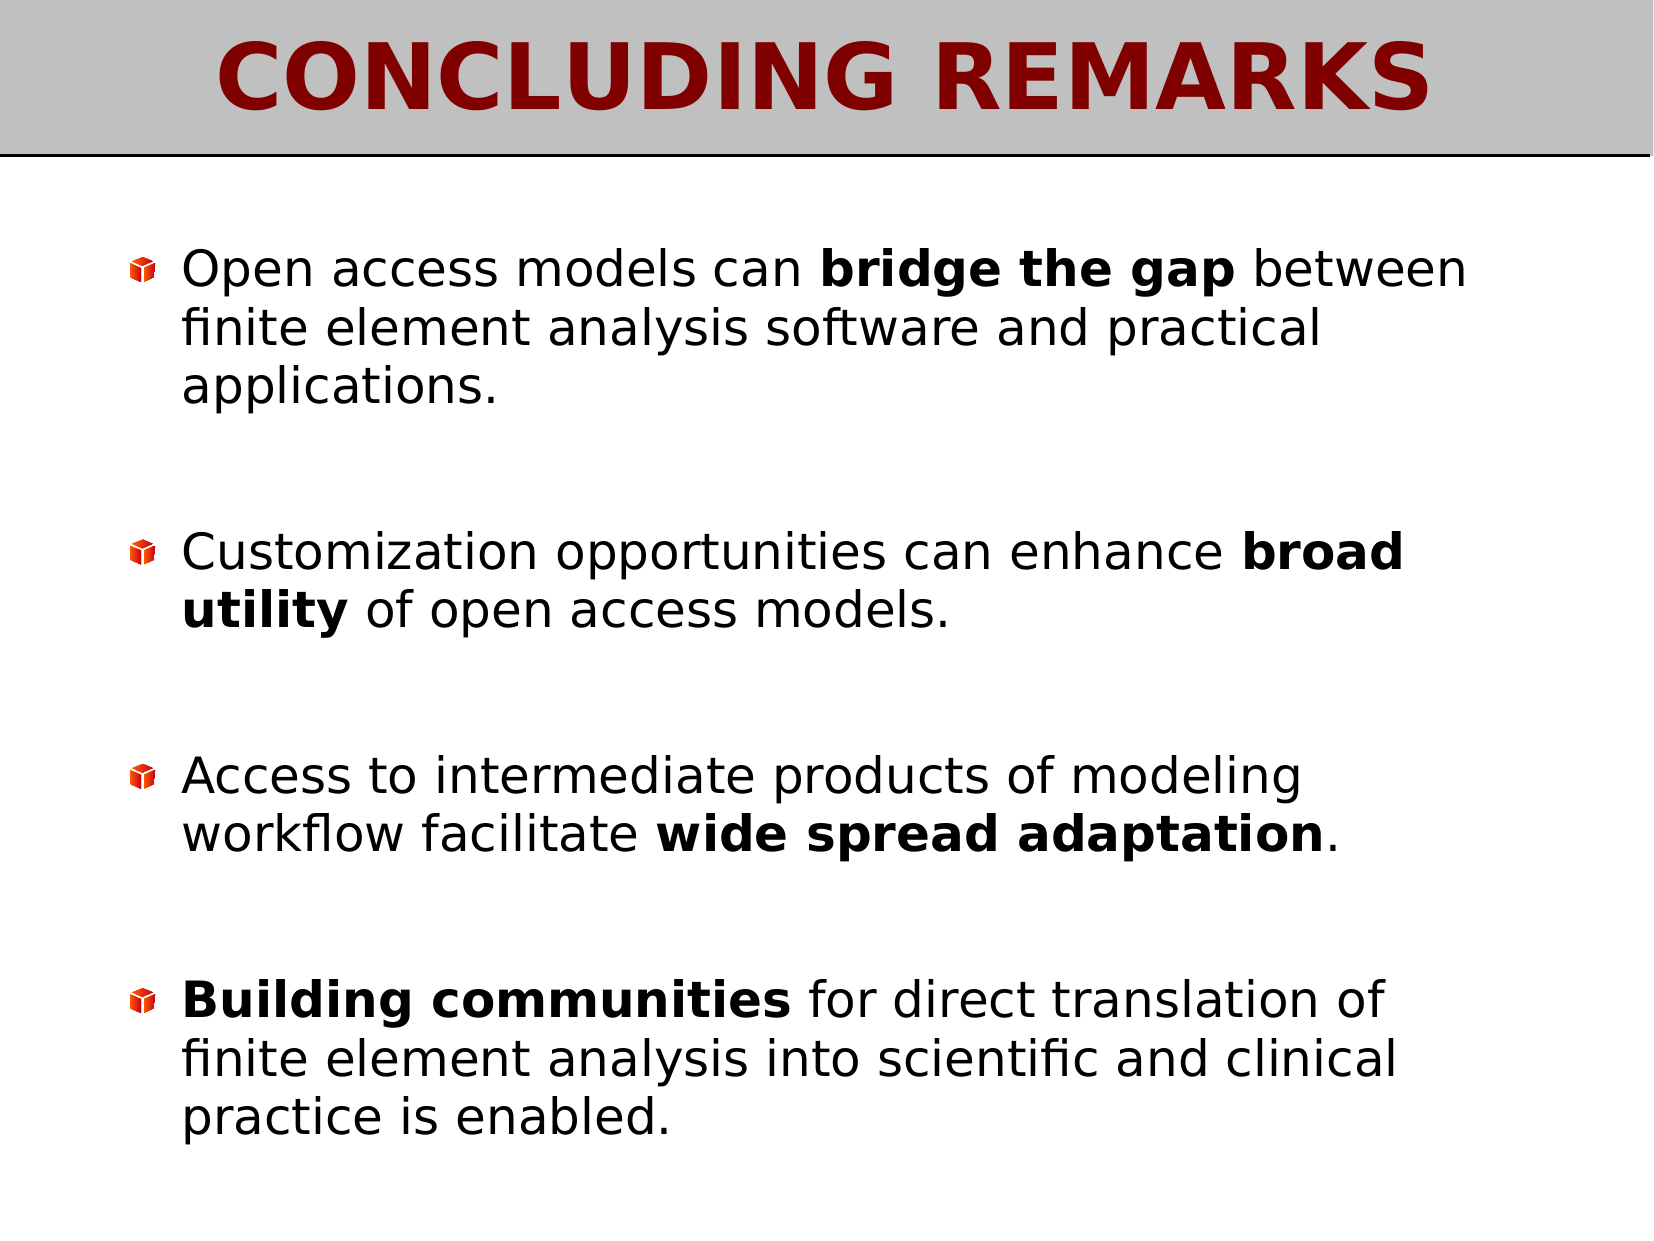

CONCLUDING REMARKS
Open access models can bridge the gap between finite element analysis software and practical applications.
Customization opportunities can enhance broad utility of open access models.
Access to intermediate products of modeling workflow facilitate wide spread adaptation.
Building communities for direct translation of finite element analysis into scientific and clinical practice is enabled.